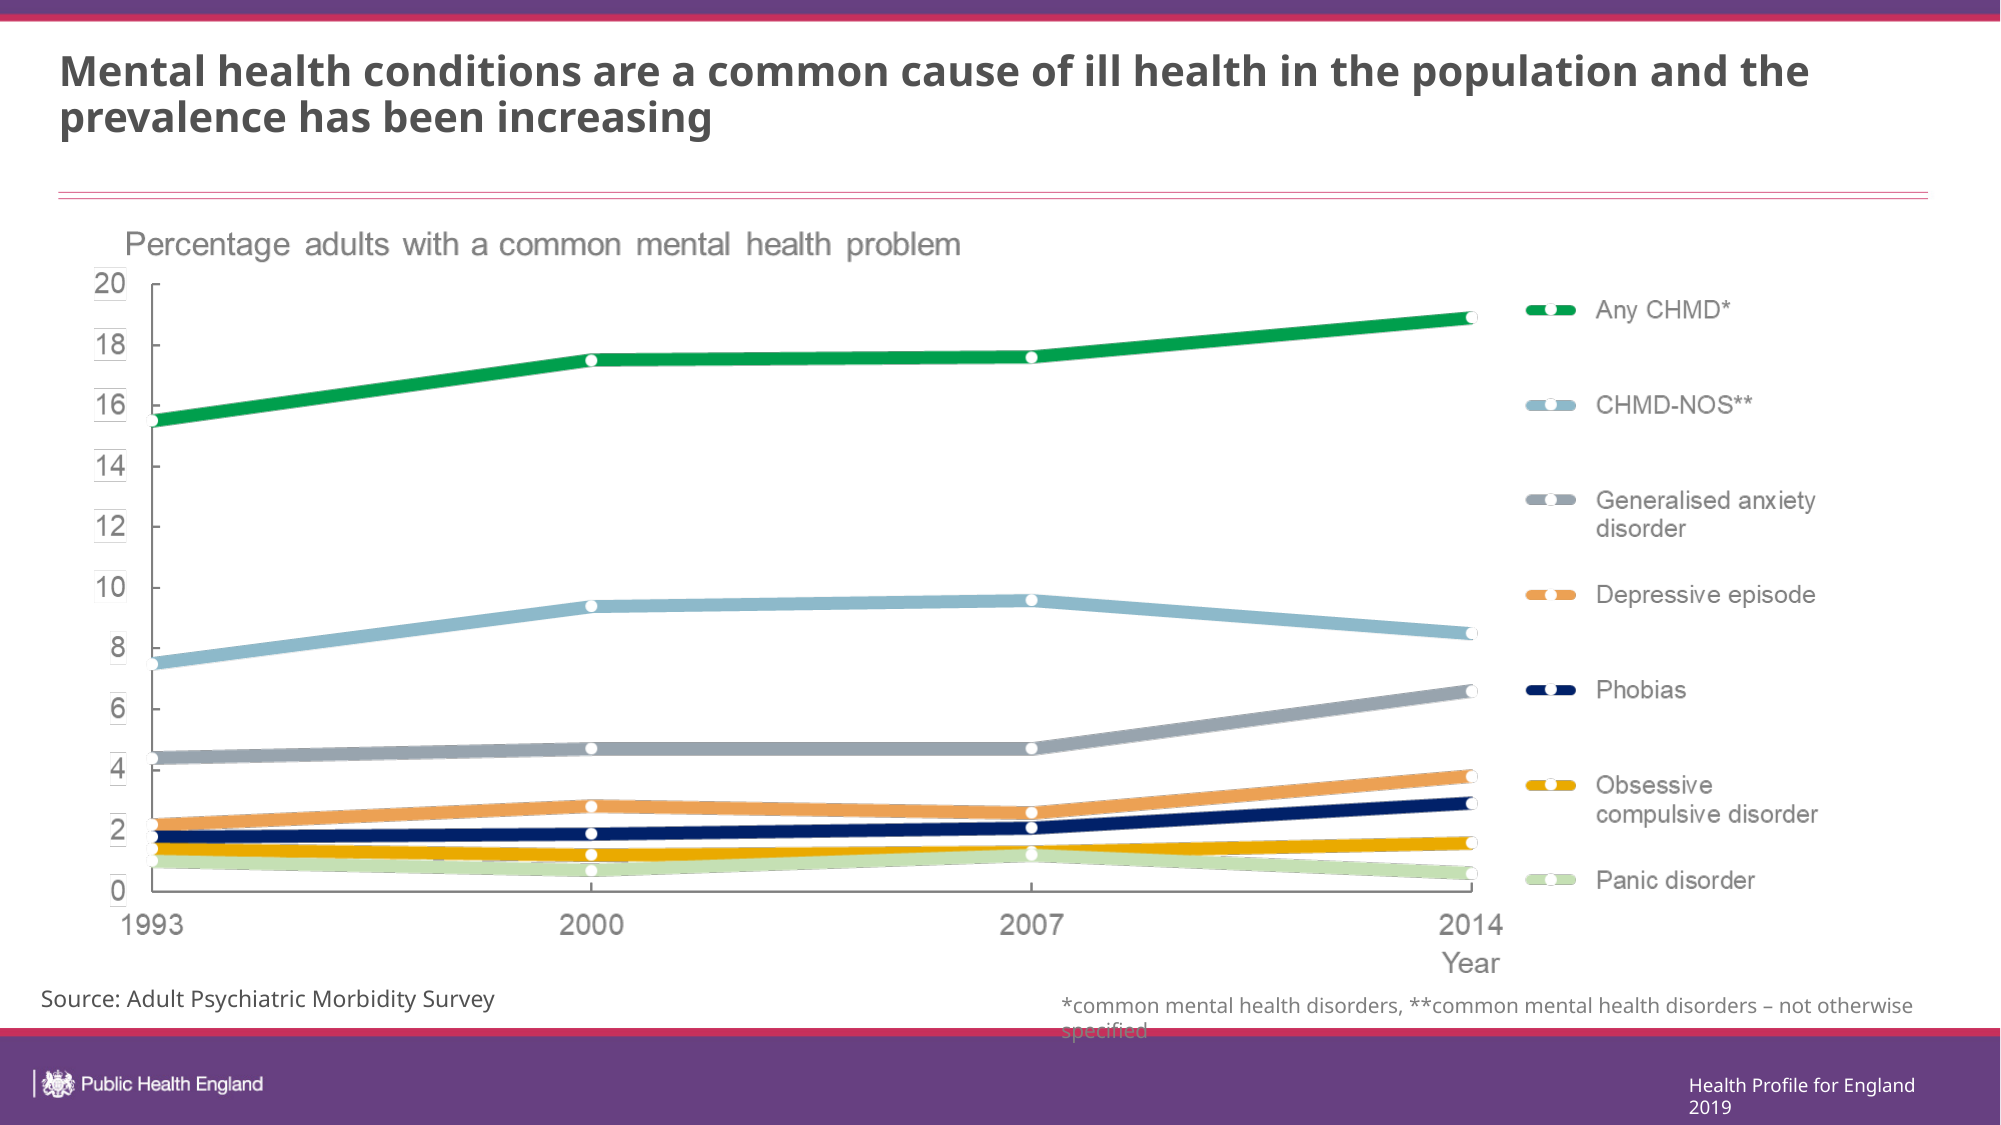

# Mental health conditions are a common cause of ill health in the population and the prevalence has been increasing
Source: Adult Psychiatric Morbidity Survey
*common mental health disorders, **common mental health disorders – not otherwise specified
Health Profile for England 2019